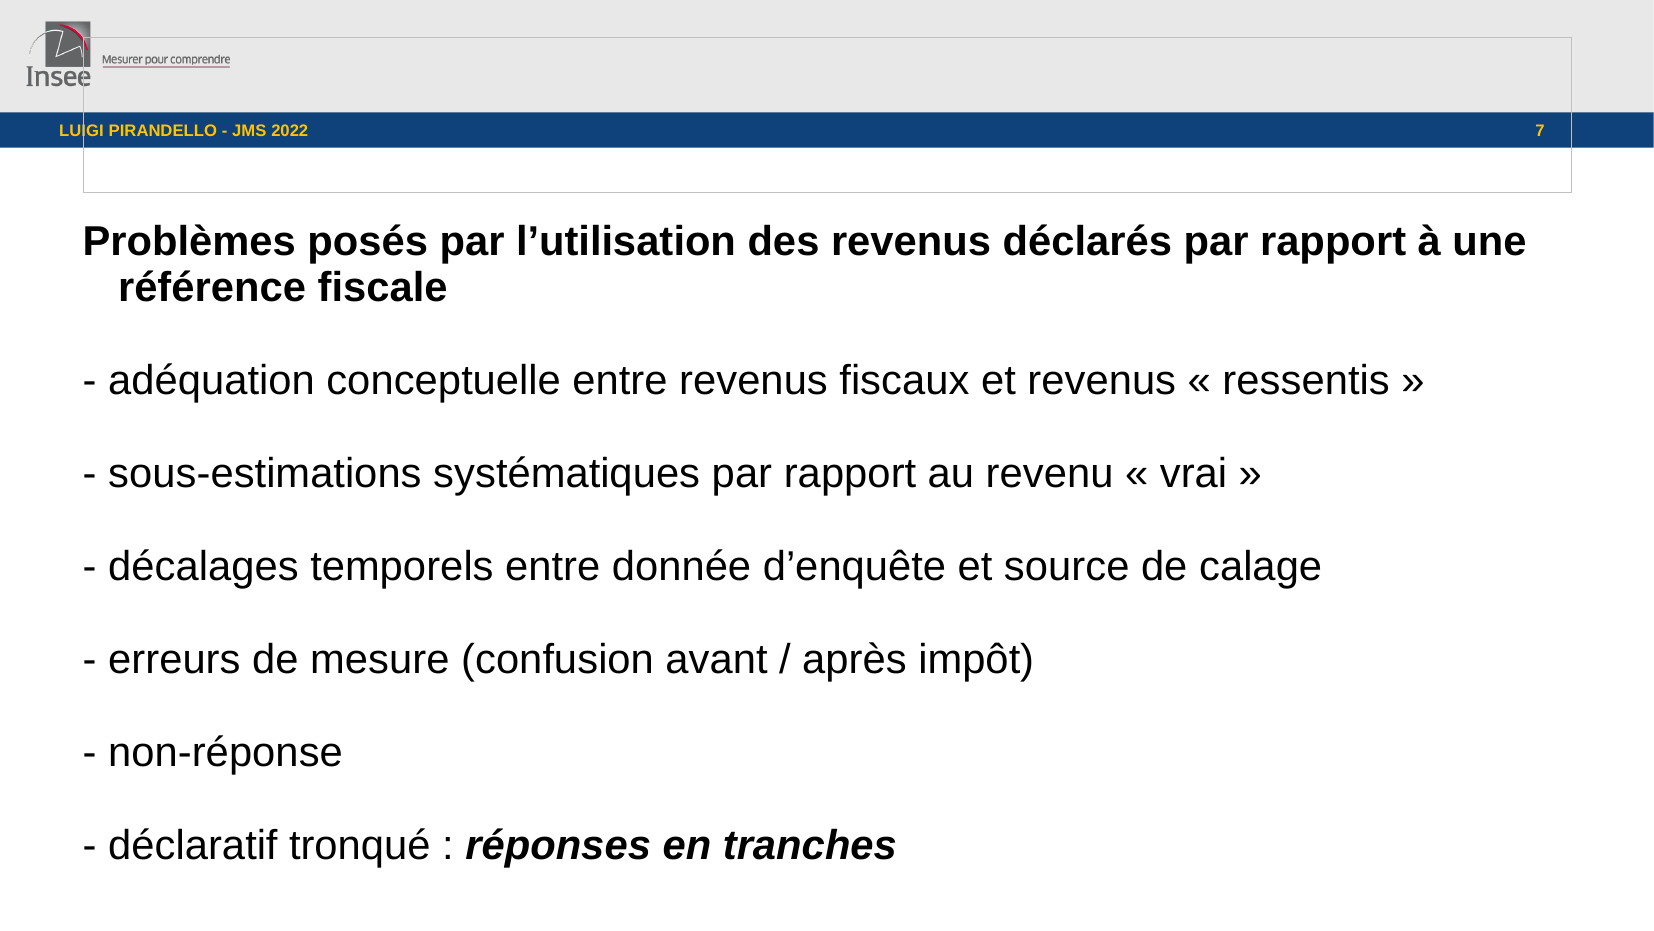

LUIGI PIRANDELLO - JMS 2022
7
Problèmes posés par l’utilisation des revenus déclarés par rapport à une référence fiscale
- adéquation conceptuelle entre revenus fiscaux et revenus « ressentis »
- sous-estimations systématiques par rapport au revenu « vrai »
- décalages temporels entre donnée d’enquête et source de calage
- erreurs de mesure (confusion avant / après impôt)
- non-réponse
- déclaratif tronqué : réponses en tranches